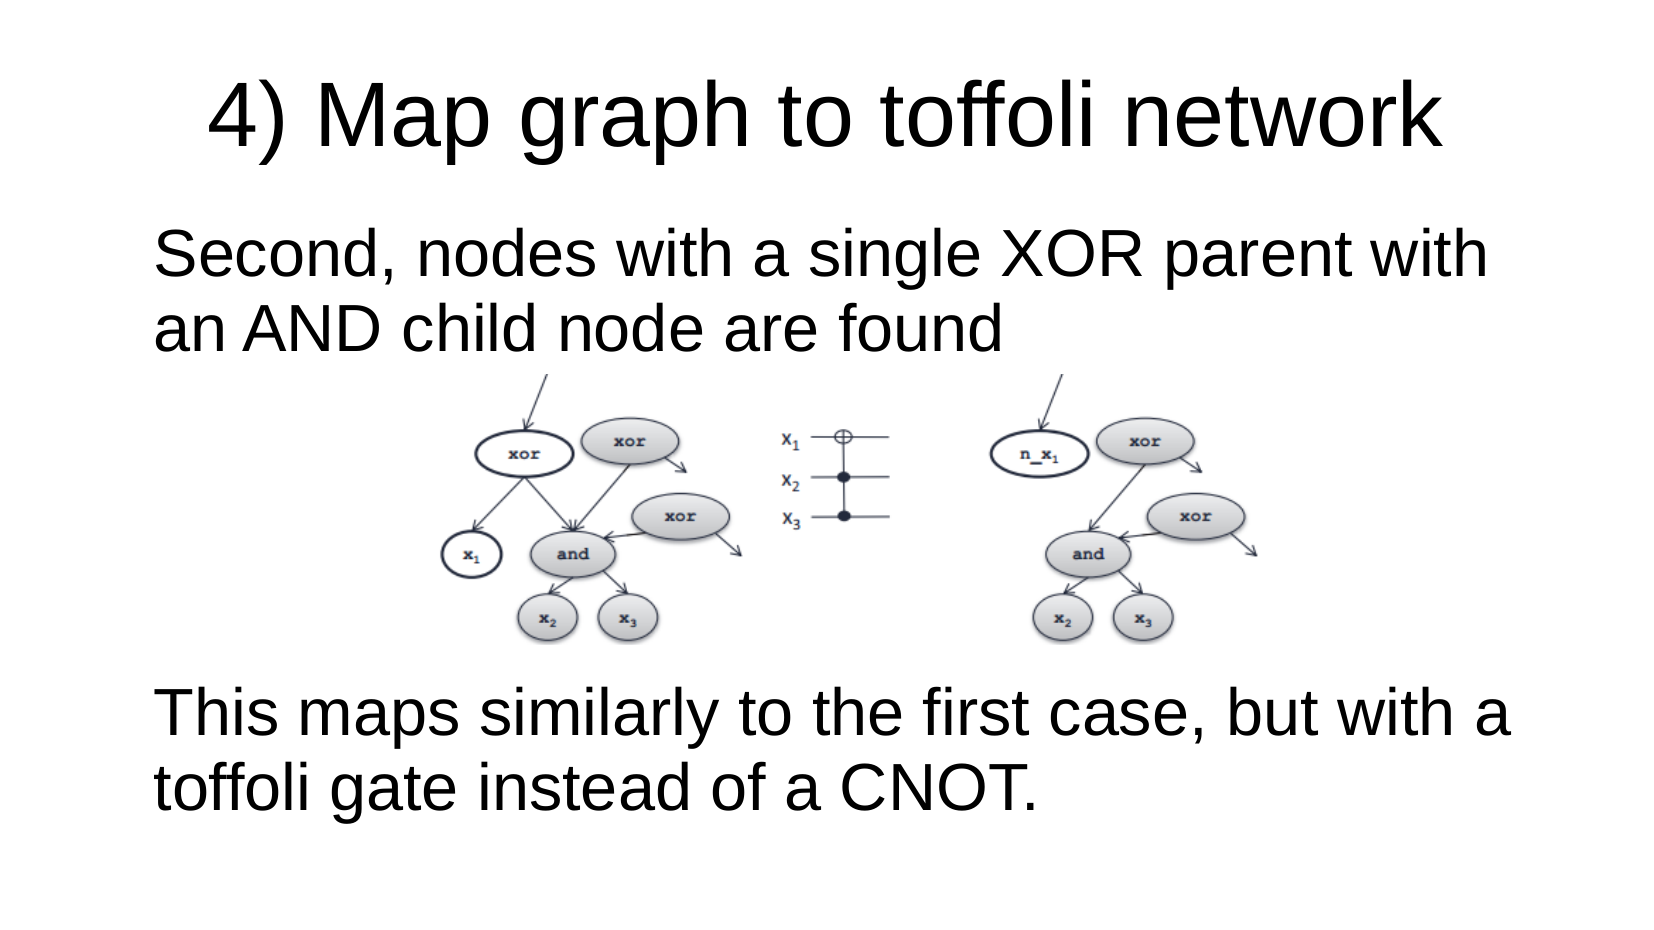

# 4) Map graph to toffoli network
Second, nodes with a single XOR parent with an AND child node are found
This maps similarly to the first case, but with a toffoli gate instead of a CNOT.